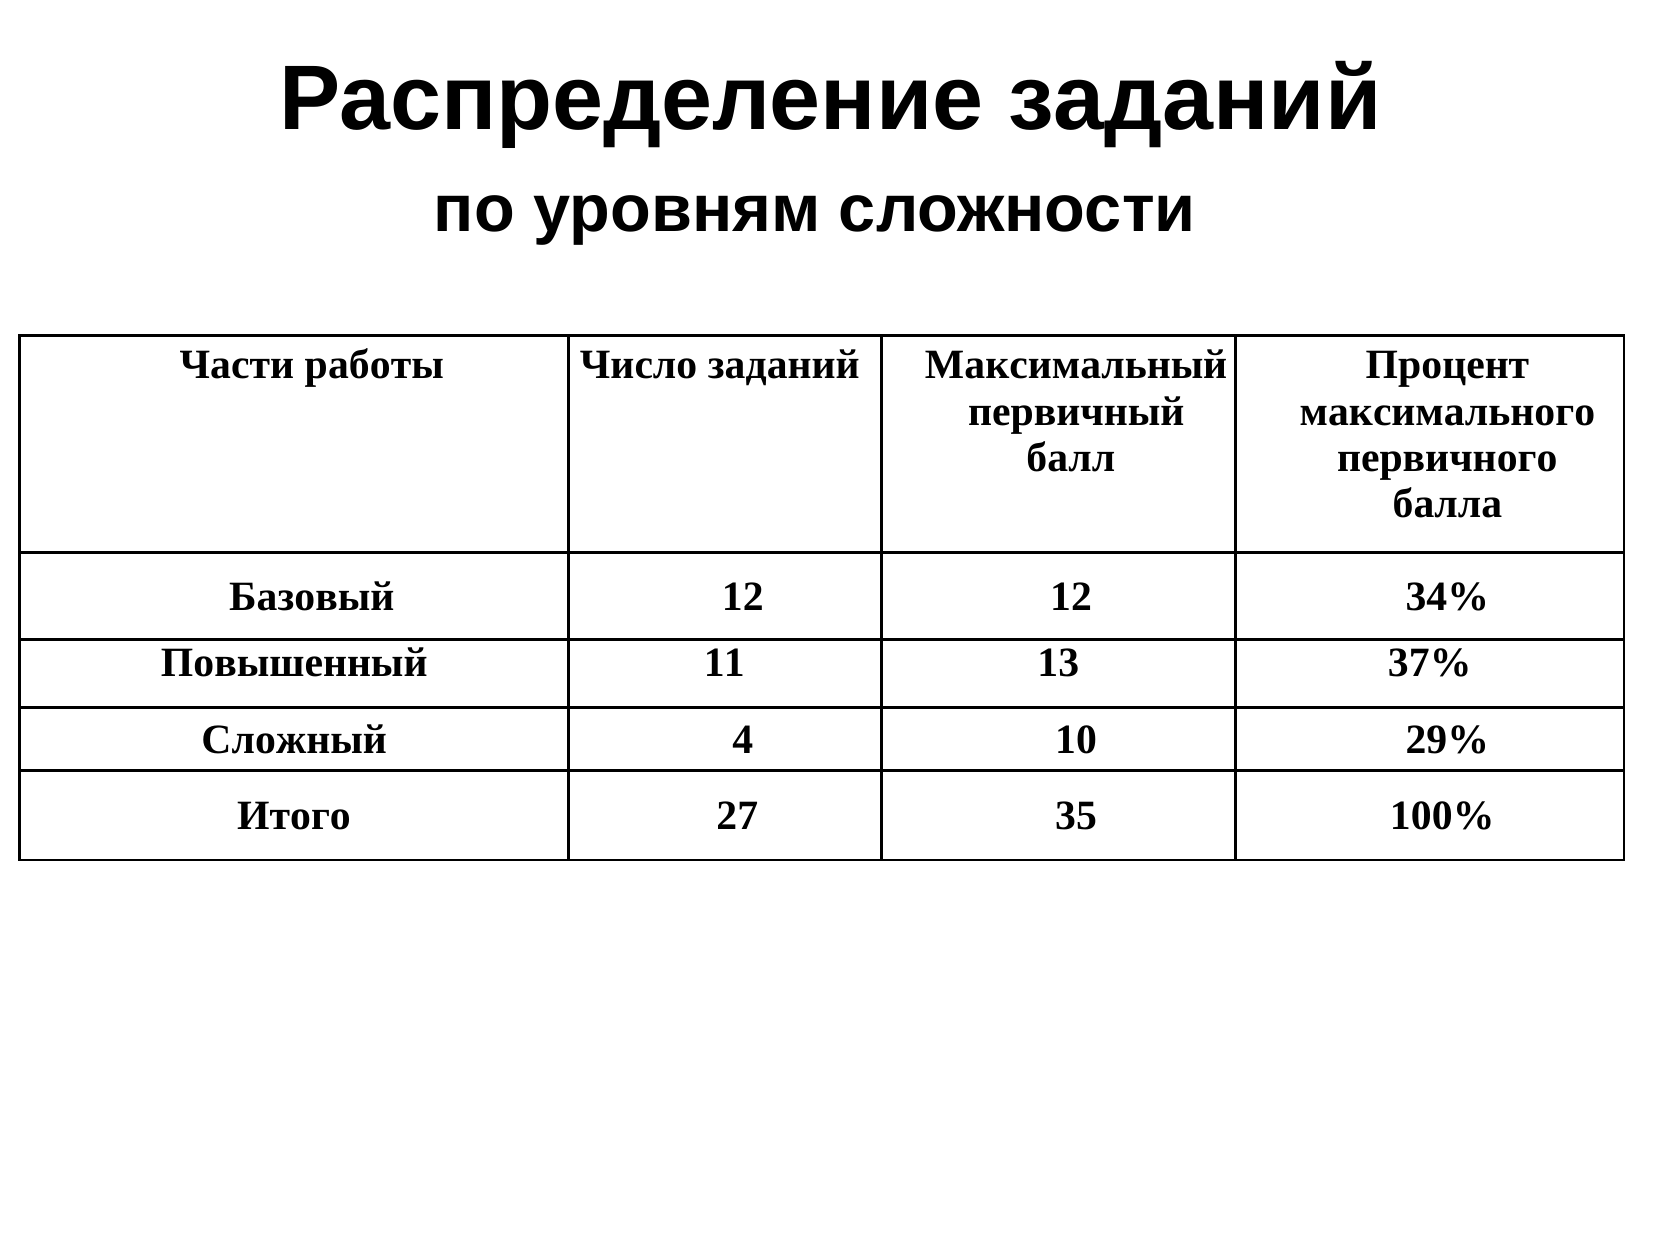

# Распределение заданий по уровням сложности
| Части работы | Число заданий | Максимальный первичный балл | Процент максимального первичного балла |
| --- | --- | --- | --- |
| Базовый | 12 | 12 | 34% |
| Повышенный | 11 | 13 | 37% |
| Сложный | 4 | 10 | 29% |
| Итого | 27 | 35 | 100% |